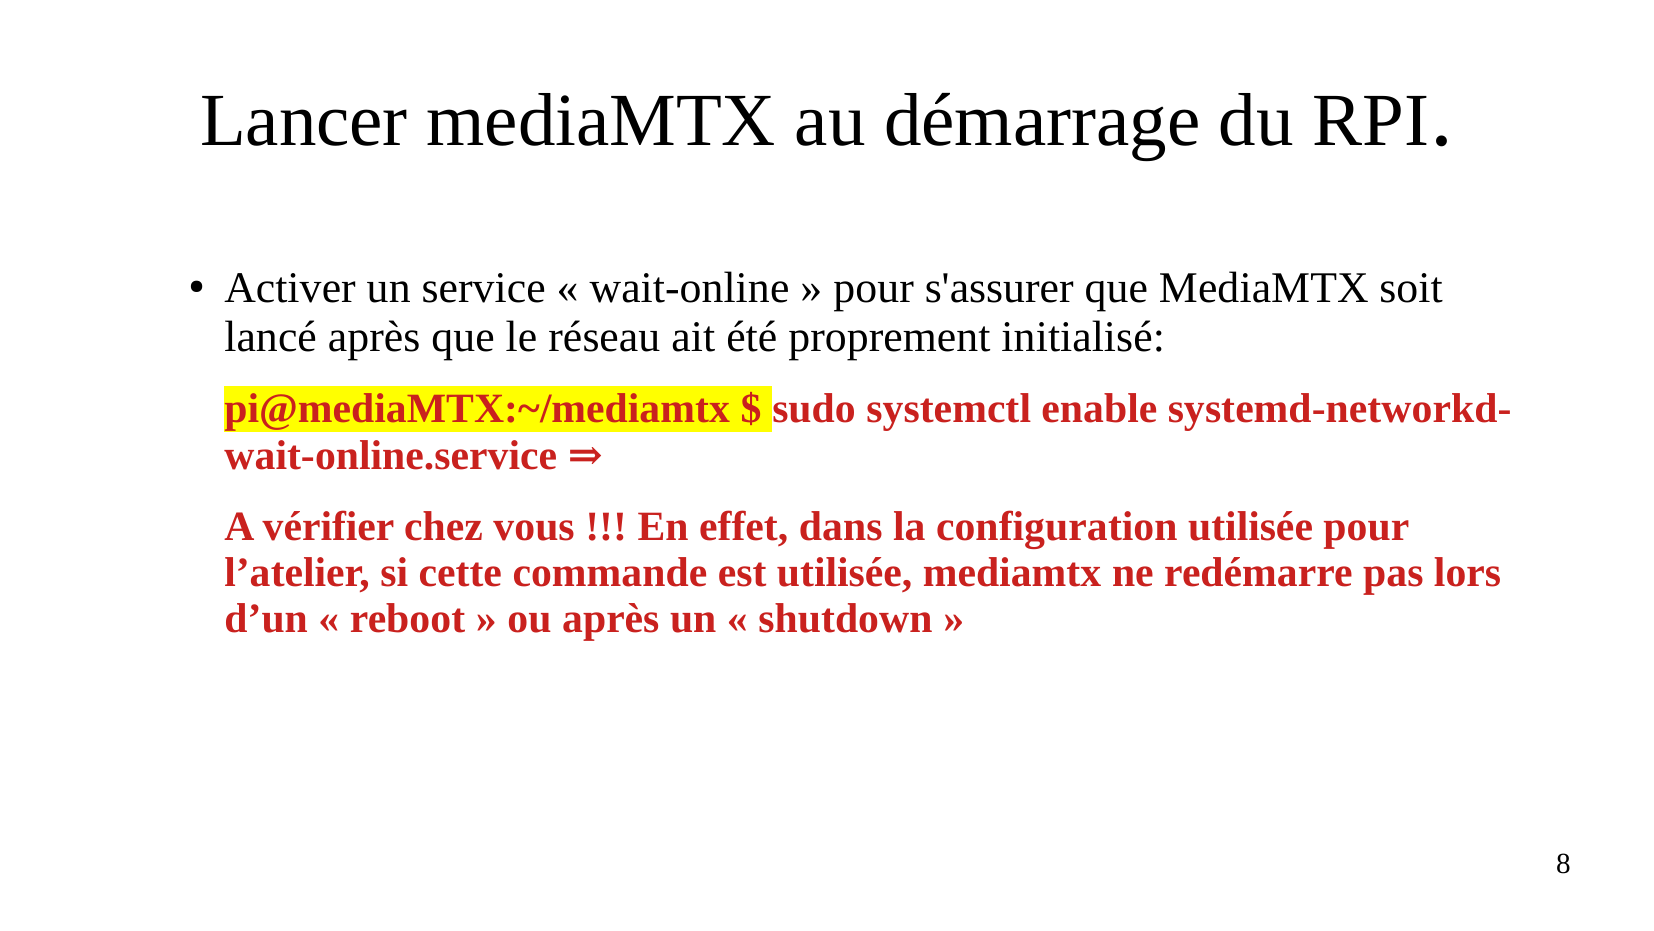

# Lancer mediaMTX au démarrage du RPI.
Activer un service « wait-online » pour s'assurer que MediaMTX soit lancé après que le réseau ait été proprement initialisé:
pi@mediaMTX:~/mediamtx $ sudo systemctl enable systemd-networkd-wait-online.service ⇒
A vérifier chez vous !!! En effet, dans la configuration utilisée pour l’atelier, si cette commande est utilisée, mediamtx ne redémarre pas lors d’un « reboot » ou après un « shutdown »
8